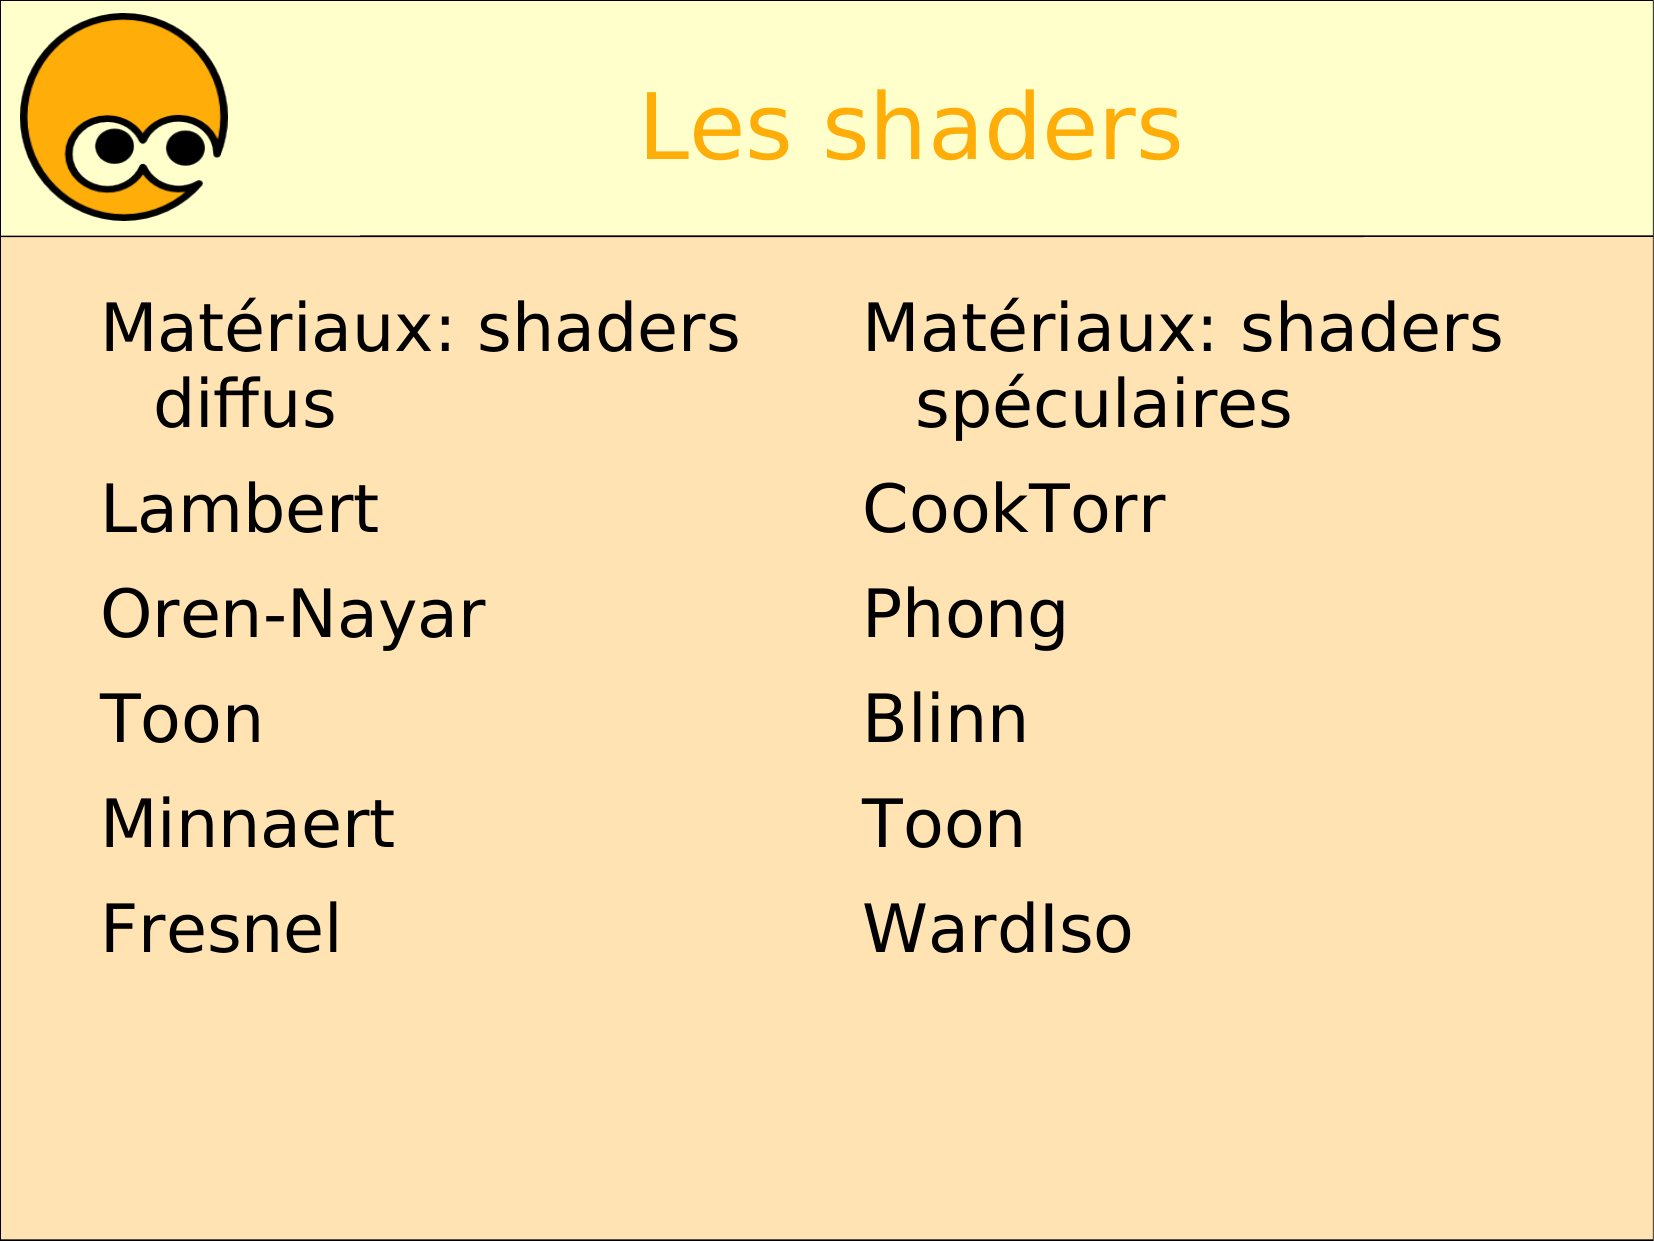

# Les shaders
Matériaux: shaders diffus
Lambert
Oren-Nayar
Toon
Minnaert
Fresnel
Matériaux: shaders spéculaires
CookTorr
Phong
Blinn
Toon
WardIso